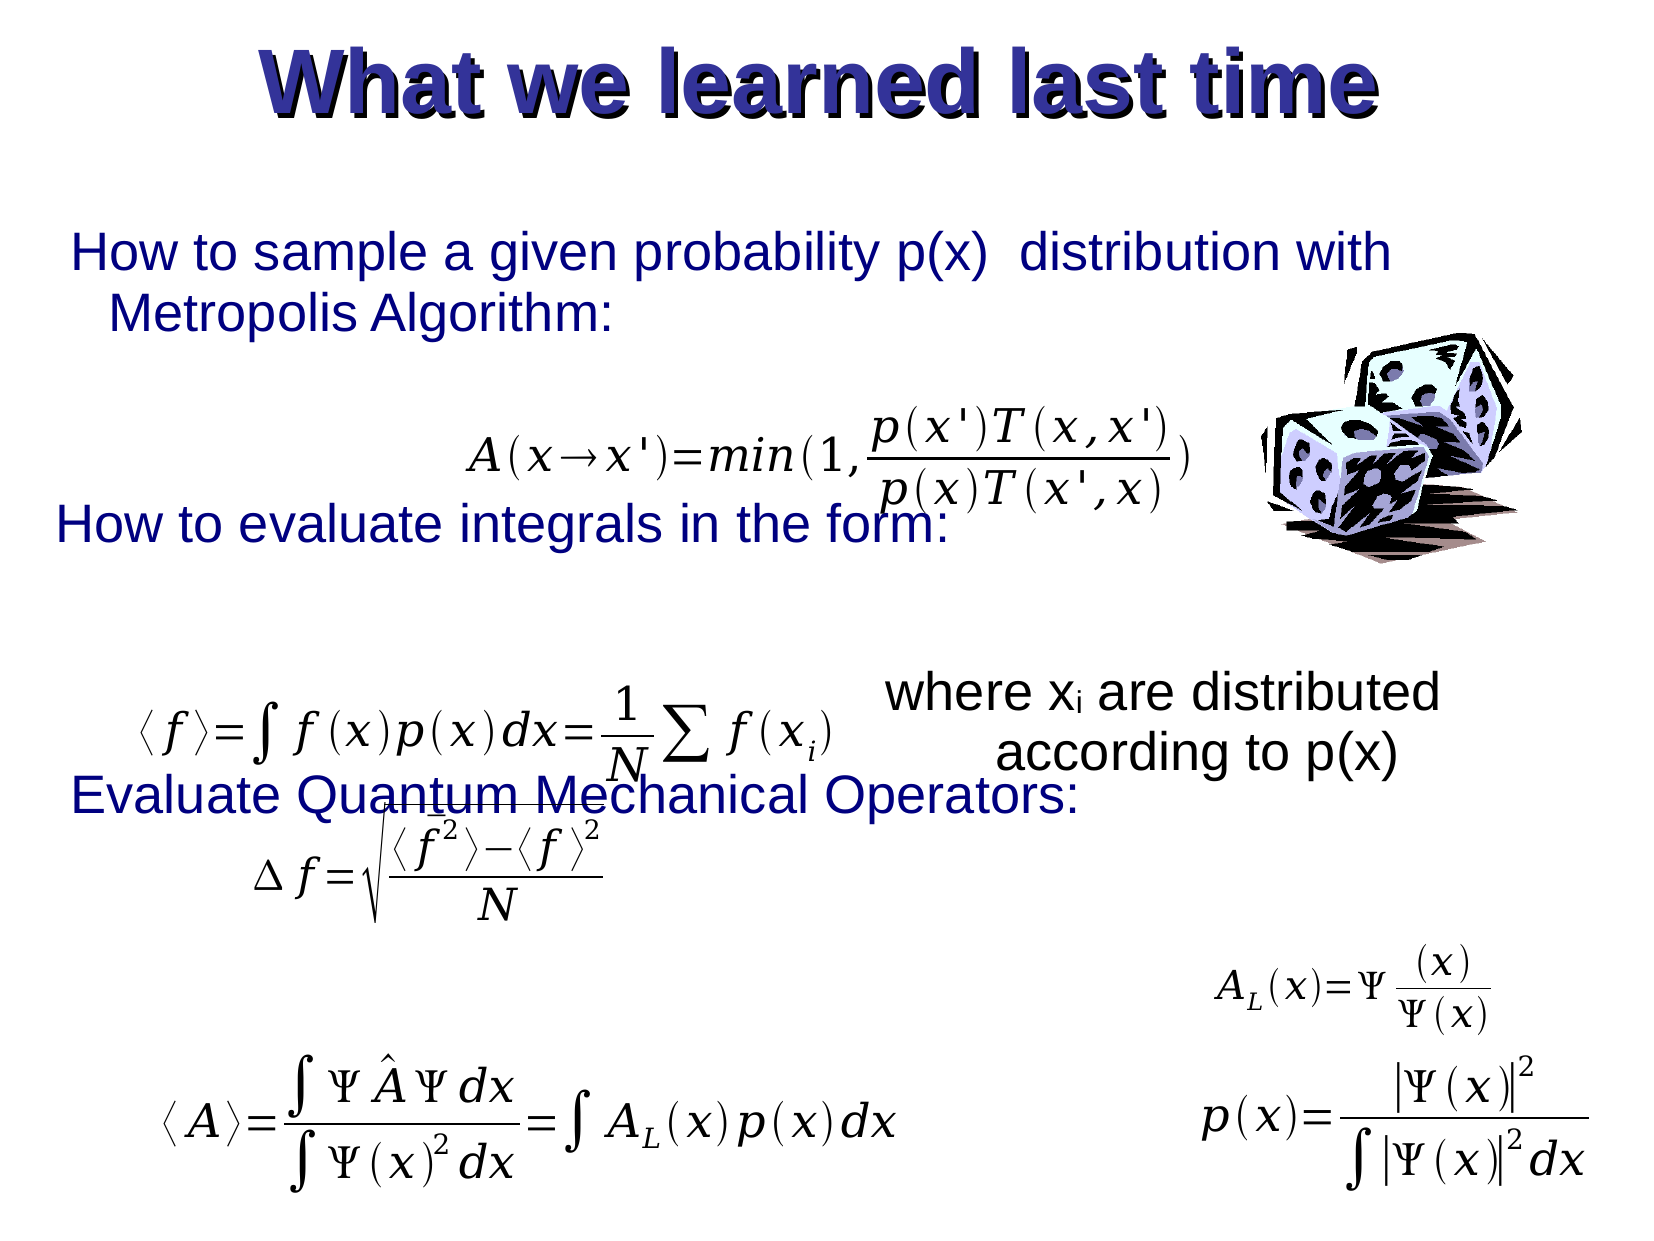

# What we learned last time
 How to sample a given probability p(x) distribution with Metropolis Algorithm:
How to evaluate integrals in the form:
 Evaluate Quantum Mechanical Operators:
where xi are distributed
 according to p(x)